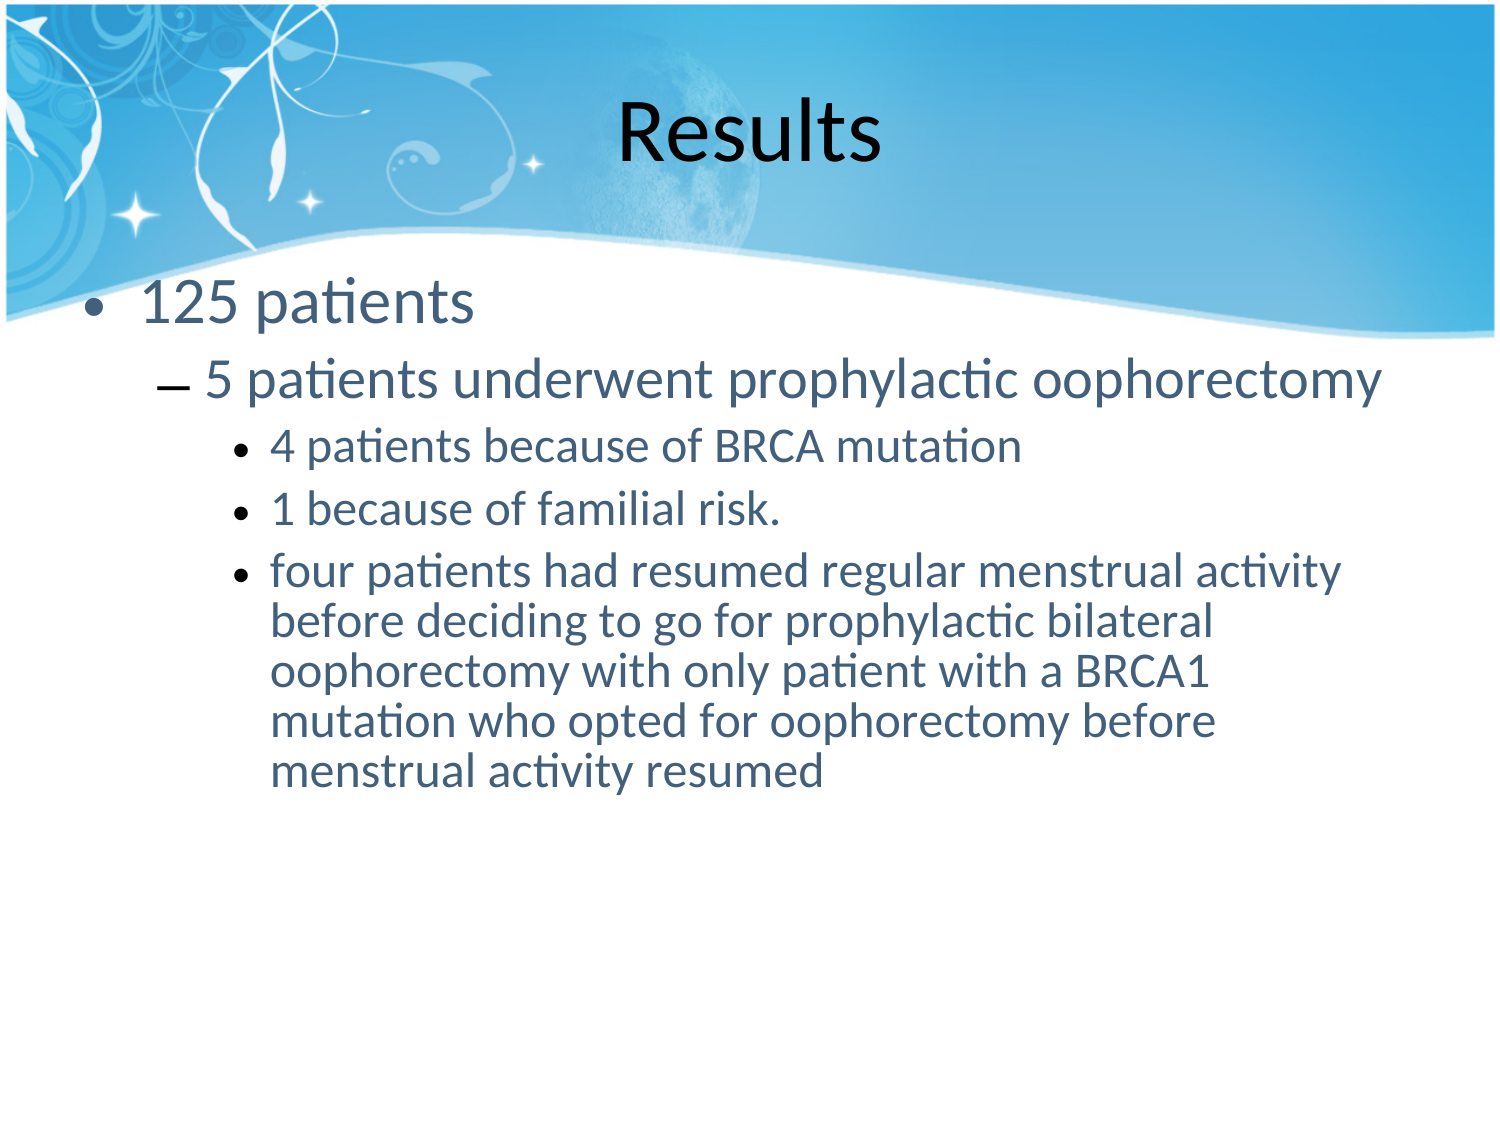

# Results
125 patients
5 patients underwent prophylactic oophorectomy
4 patients because of BRCA mutation
1 because of familial risk.
four patients had resumed regular menstrual activity before deciding to go for prophylactic bilateral oophorectomy with only patient with a BRCA1 mutation who opted for oophorectomy before menstrual activity resumed